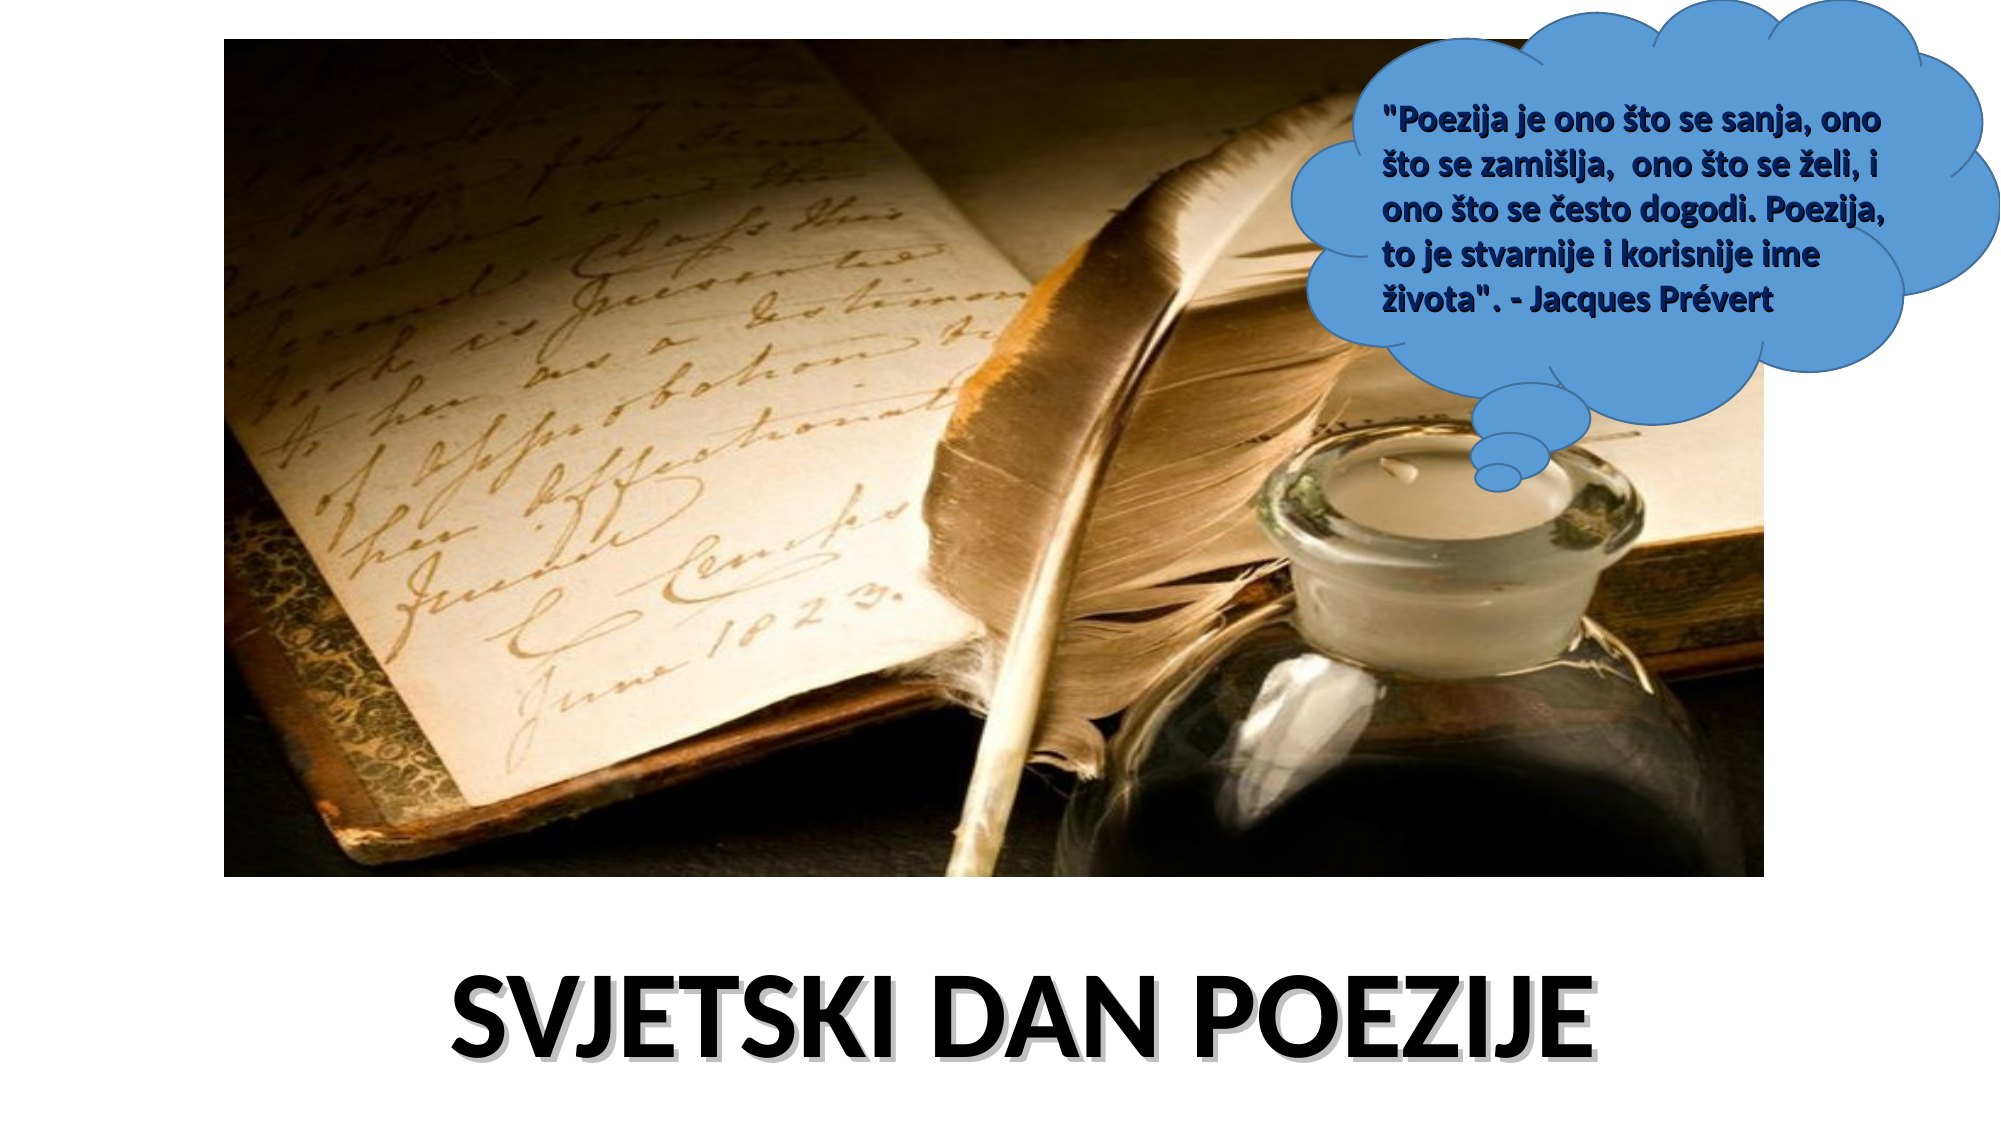

"Poezija je ono što se sanja, ono što se zamišlja, ono što se želi, i ono što se često dogodi. Poezija, to je stvarnije i korisnije ime života". - Jacques Prévert
#
SVJETSKI DAN POEZIJE